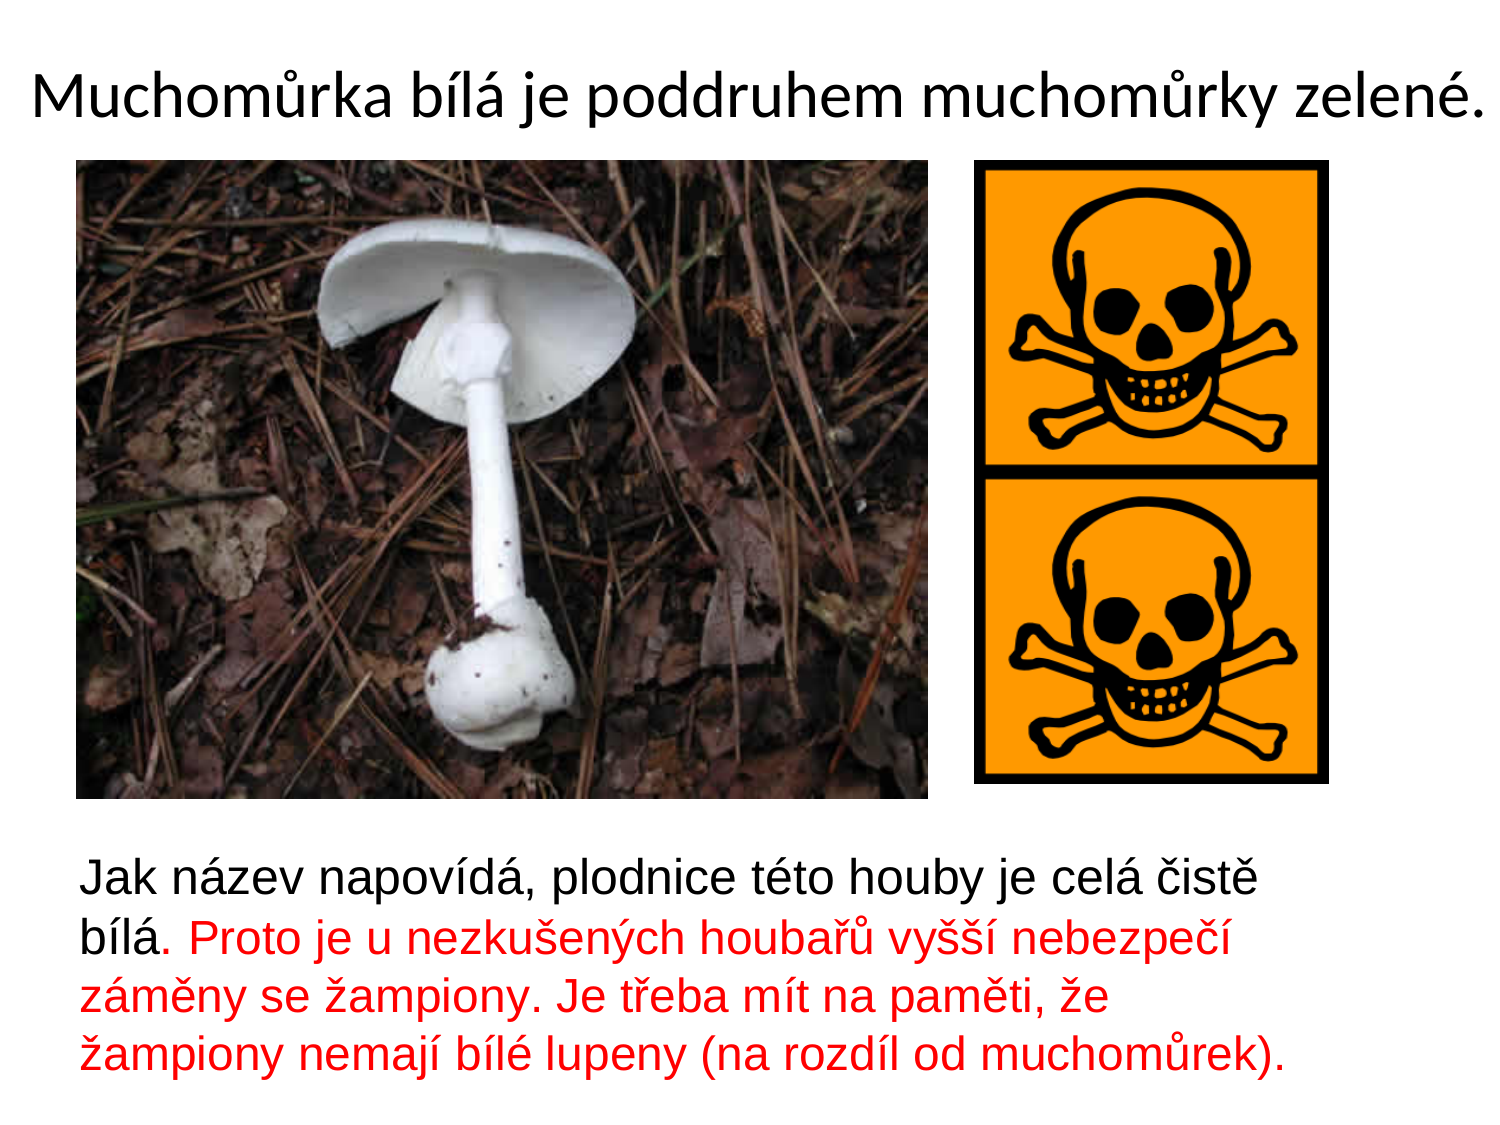

Muchomůrka bílá je poddruhem muchomůrky zelené.
Jak název napovídá, plodnice této houby je celá čistě bílá. Proto je u nezkušených houbařů vyšší nebezpečí záměny se žampiony. Je třeba mít na paměti, že žampiony nemají bílé lupeny (na rozdíl od muchomůrek).